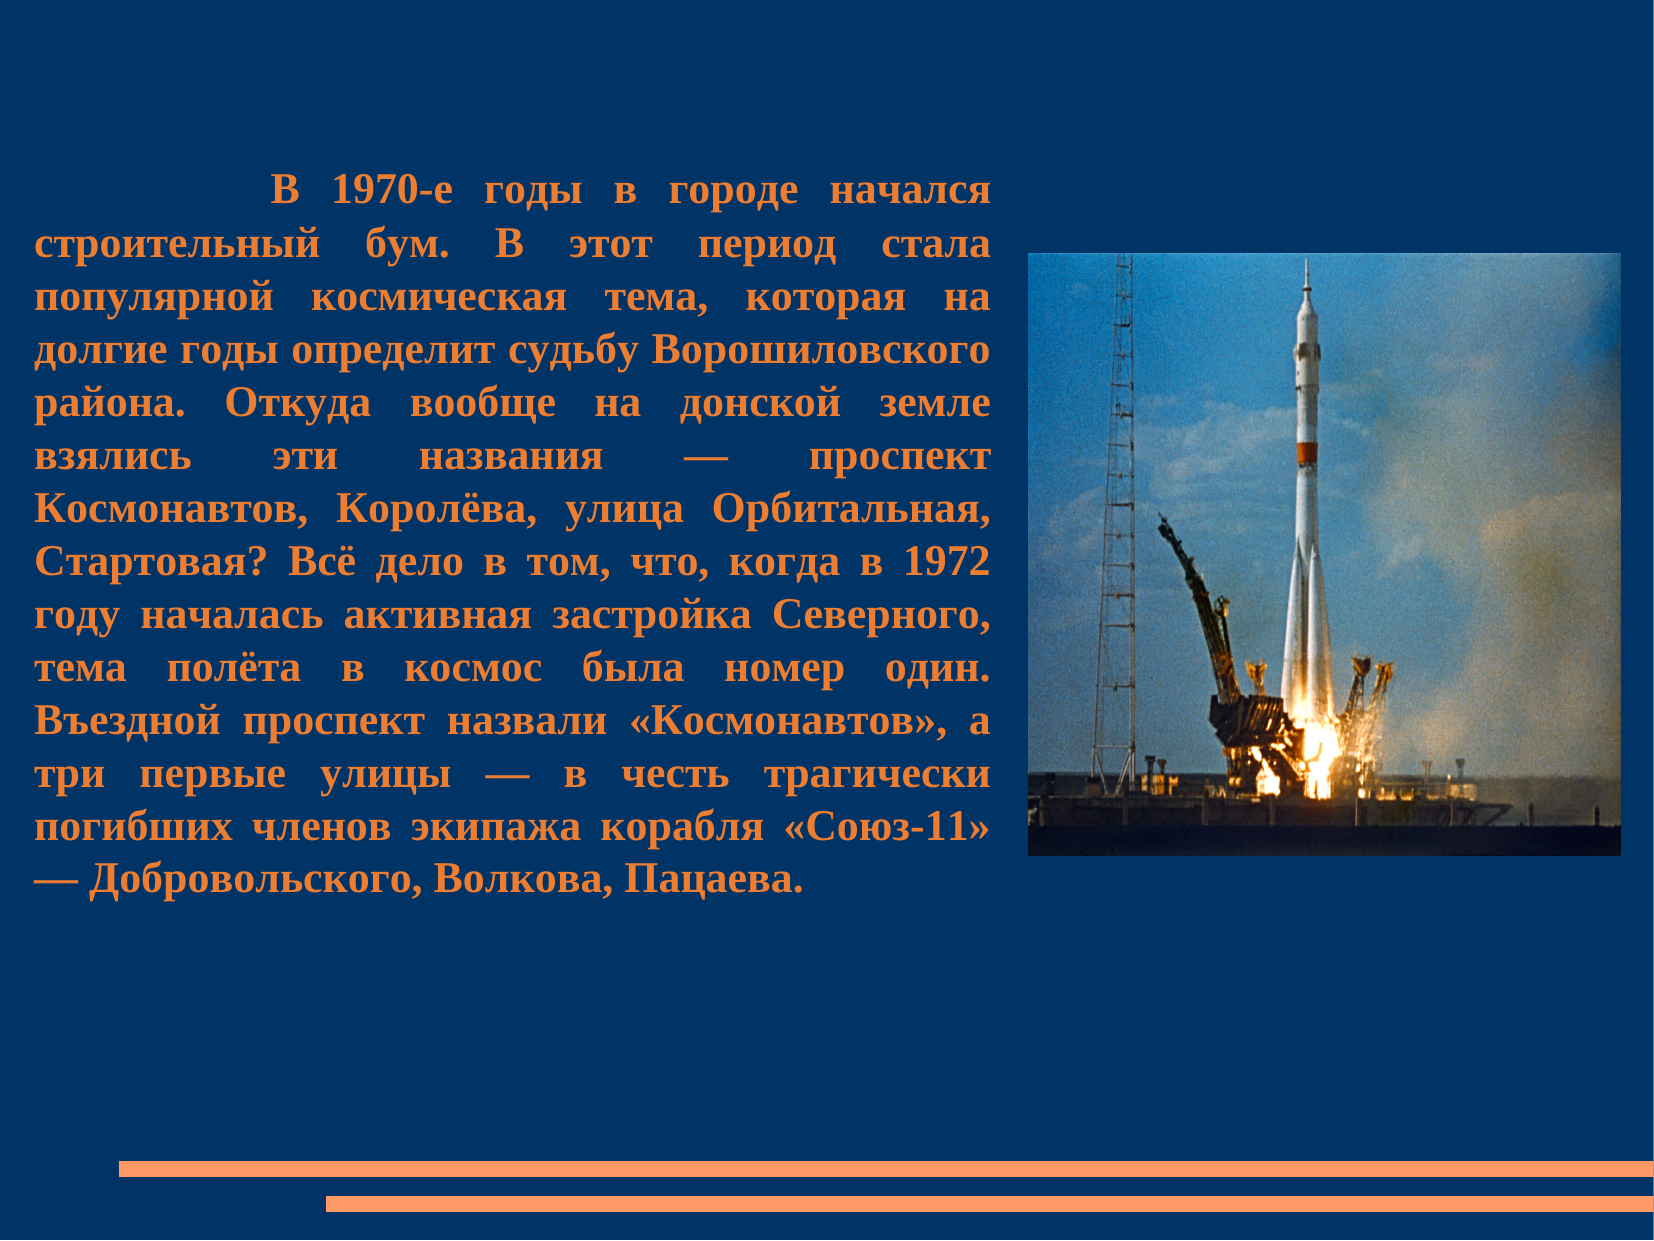

#
 В 1970-е годы в городе начался строительный бум. В этот период стала популярной космическая тема, которая на долгие годы определит судьбу Ворошиловского района. Откуда вообще на донской земле взялись эти названия — проспект Космонавтов, Королёва, улица Орбитальная, Стартовая? Всё дело в том, что, когда в 1972 году началась активная застройка Северного, тема полёта в космос была номер один. Въездной проспект назвали «Космонавтов», а три первые улицы — в честь трагически погибших членов экипажа корабля «Союз-11» — Добровольского, Волкова, Пацаева.